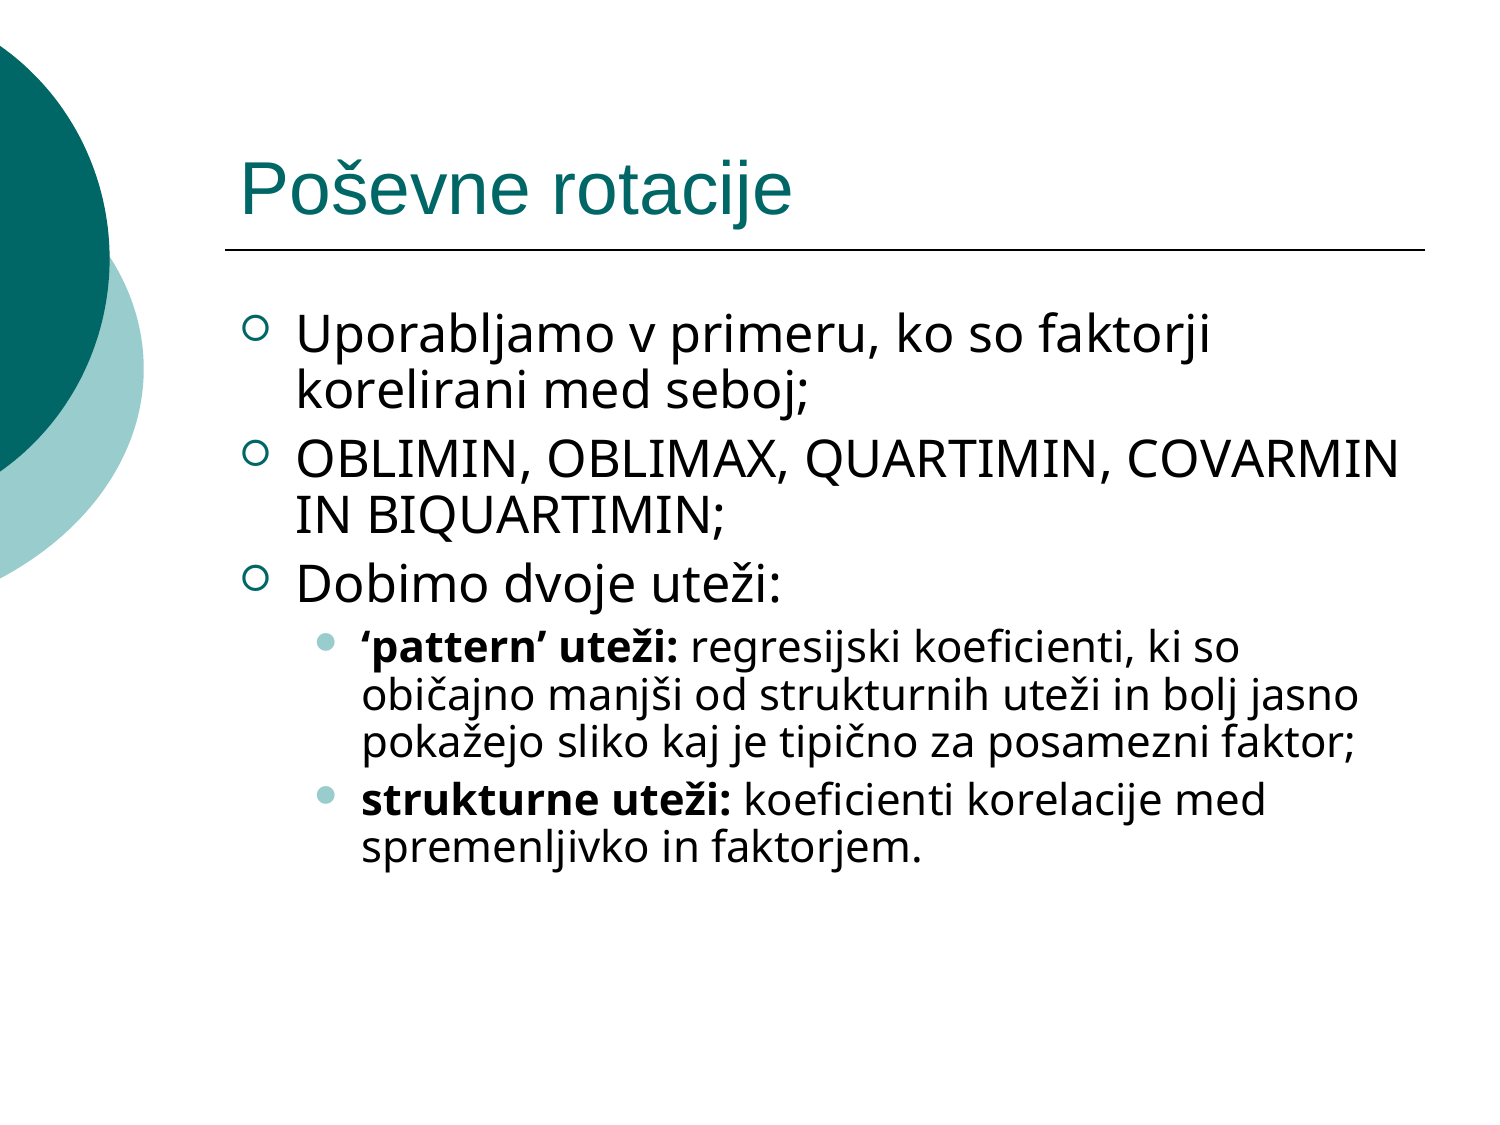

# Poševne rotacije
Uporabljamo v primeru, ko so faktorji korelirani med seboj;
OBLIMIN, OBLIMAX, QUARTIMIN, COVARMIN IN BIQUARTIMIN;
Dobimo dvoje uteži:
‘pattern’ uteži: regresijski koeficienti, ki so običajno manjši od strukturnih uteži in bolj jasno pokažejo sliko kaj je tipično za posamezni faktor;
strukturne uteži: koeficienti korelacije med spremenljivko in faktorjem.